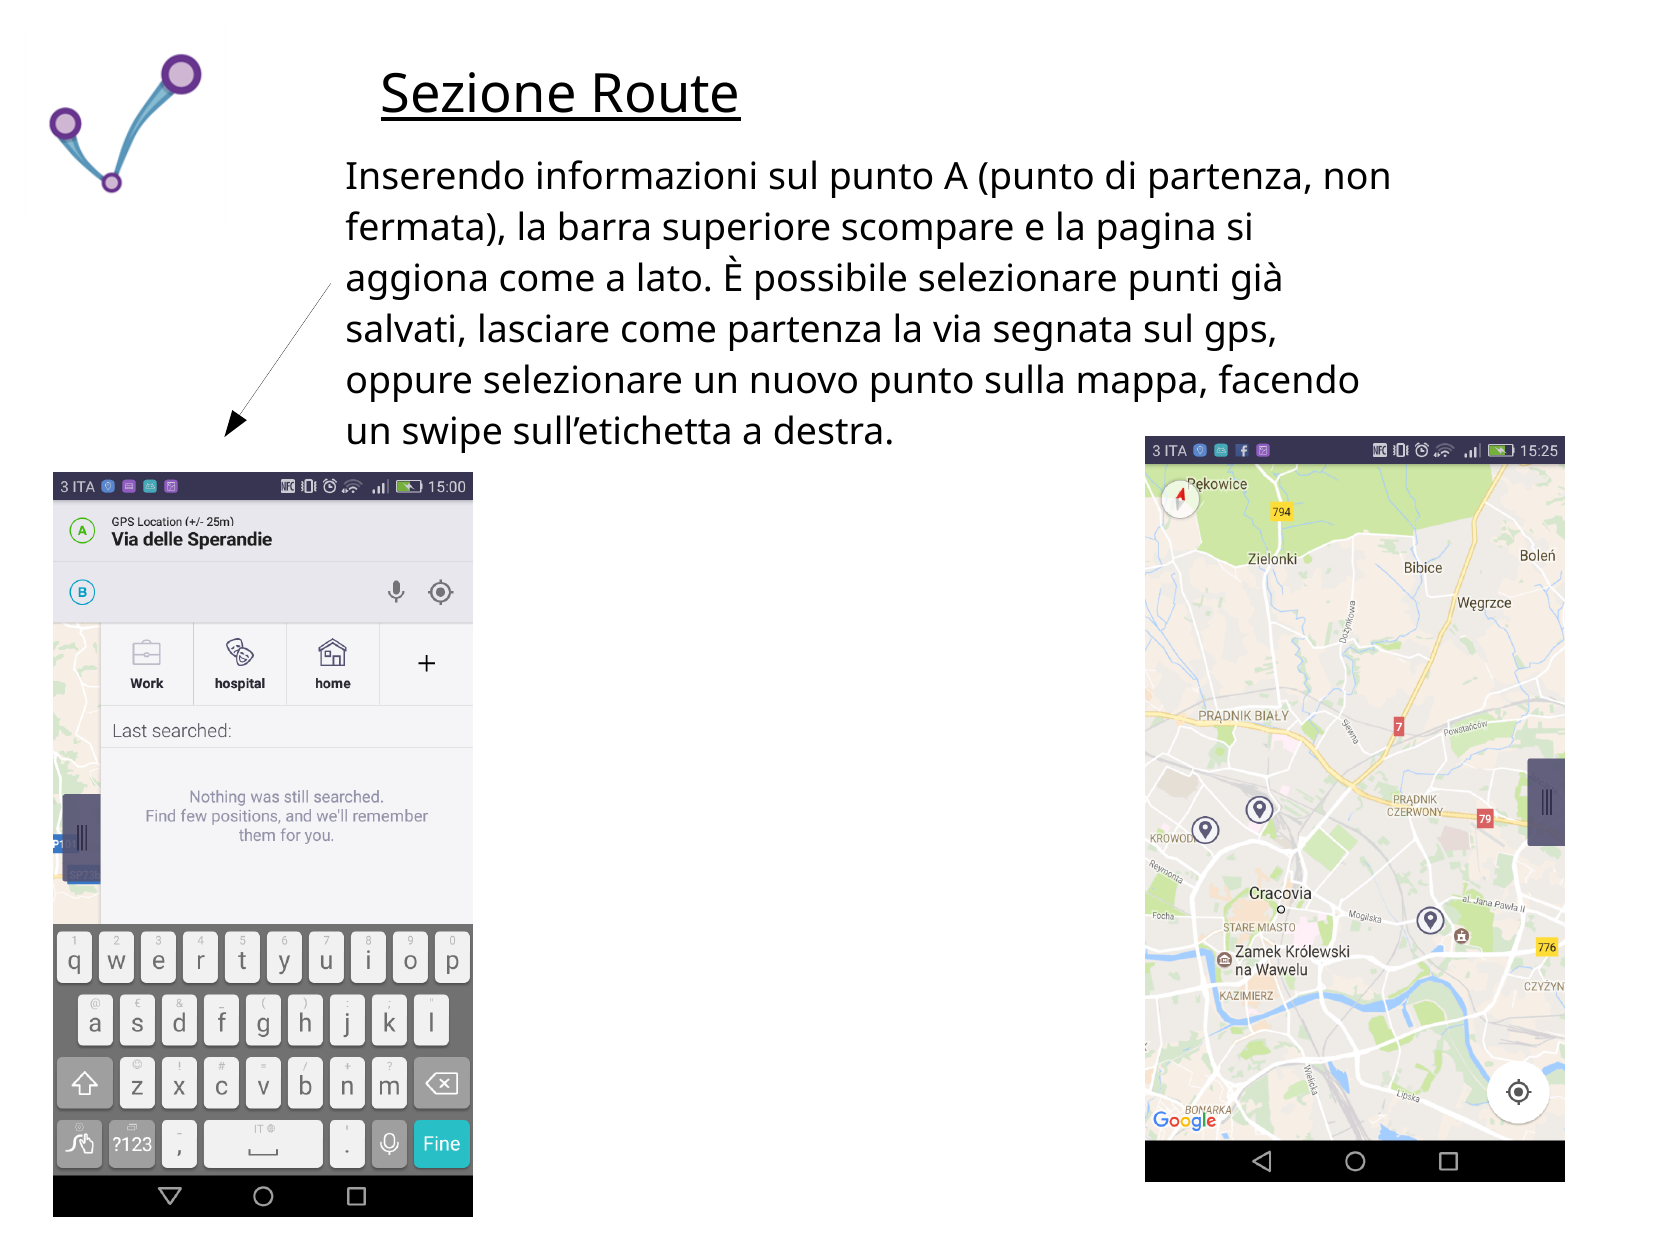

Sezione Route
Inserendo informazioni sul punto A (punto di partenza, non fermata), la barra superiore scompare e la pagina si aggiona come a lato. È possibile selezionare punti già salvati, lasciare come partenza la via segnata sul gps, oppure selezionare un nuovo punto sulla mappa, facendo un swipe sull’etichetta a destra.